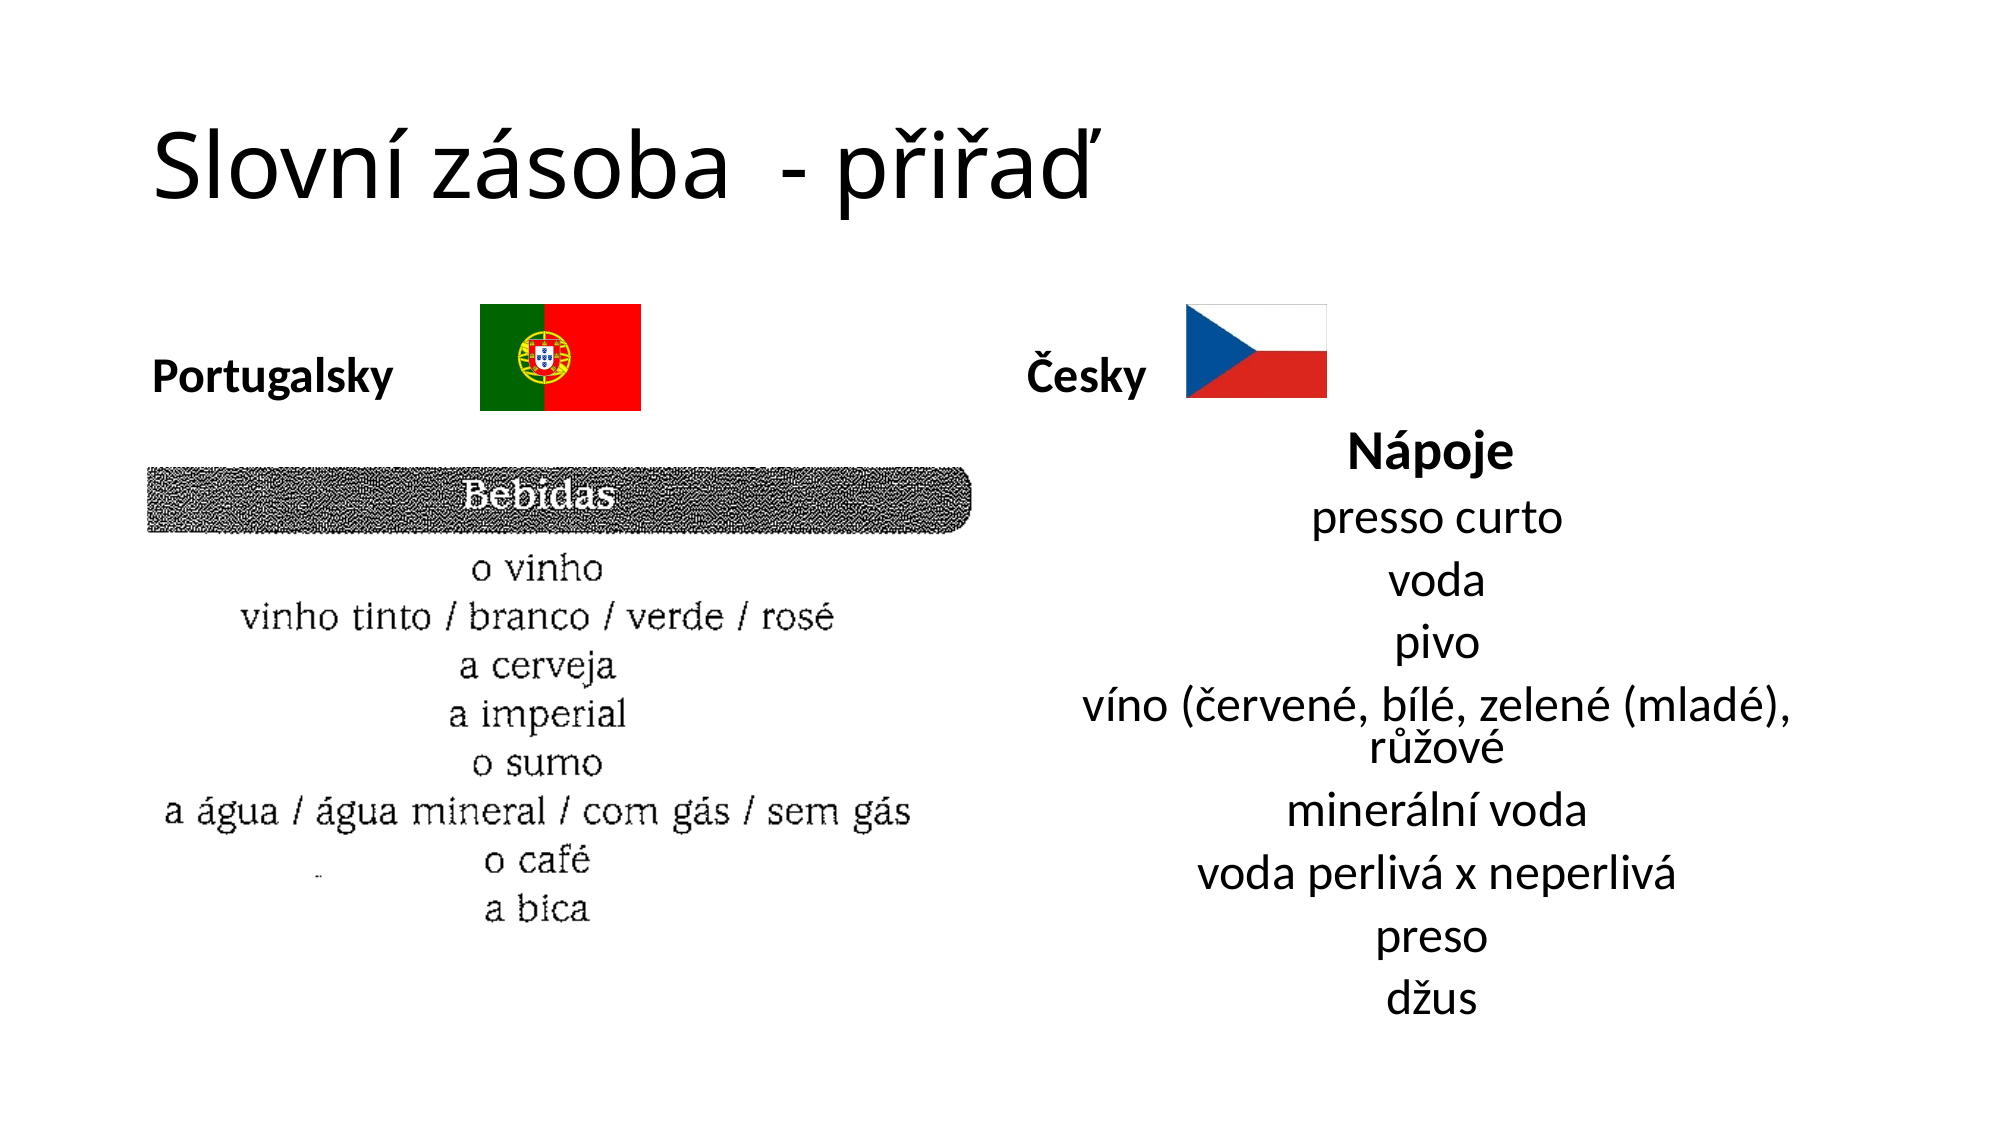

# Slovní zásoba - přiřaď
Portugalsky
Česky
Nápoje
presso curto
voda
pivo
víno (červené, bílé, zelené (mladé), růžové
minerální voda
voda perlivá x neperlivá
preso
džus